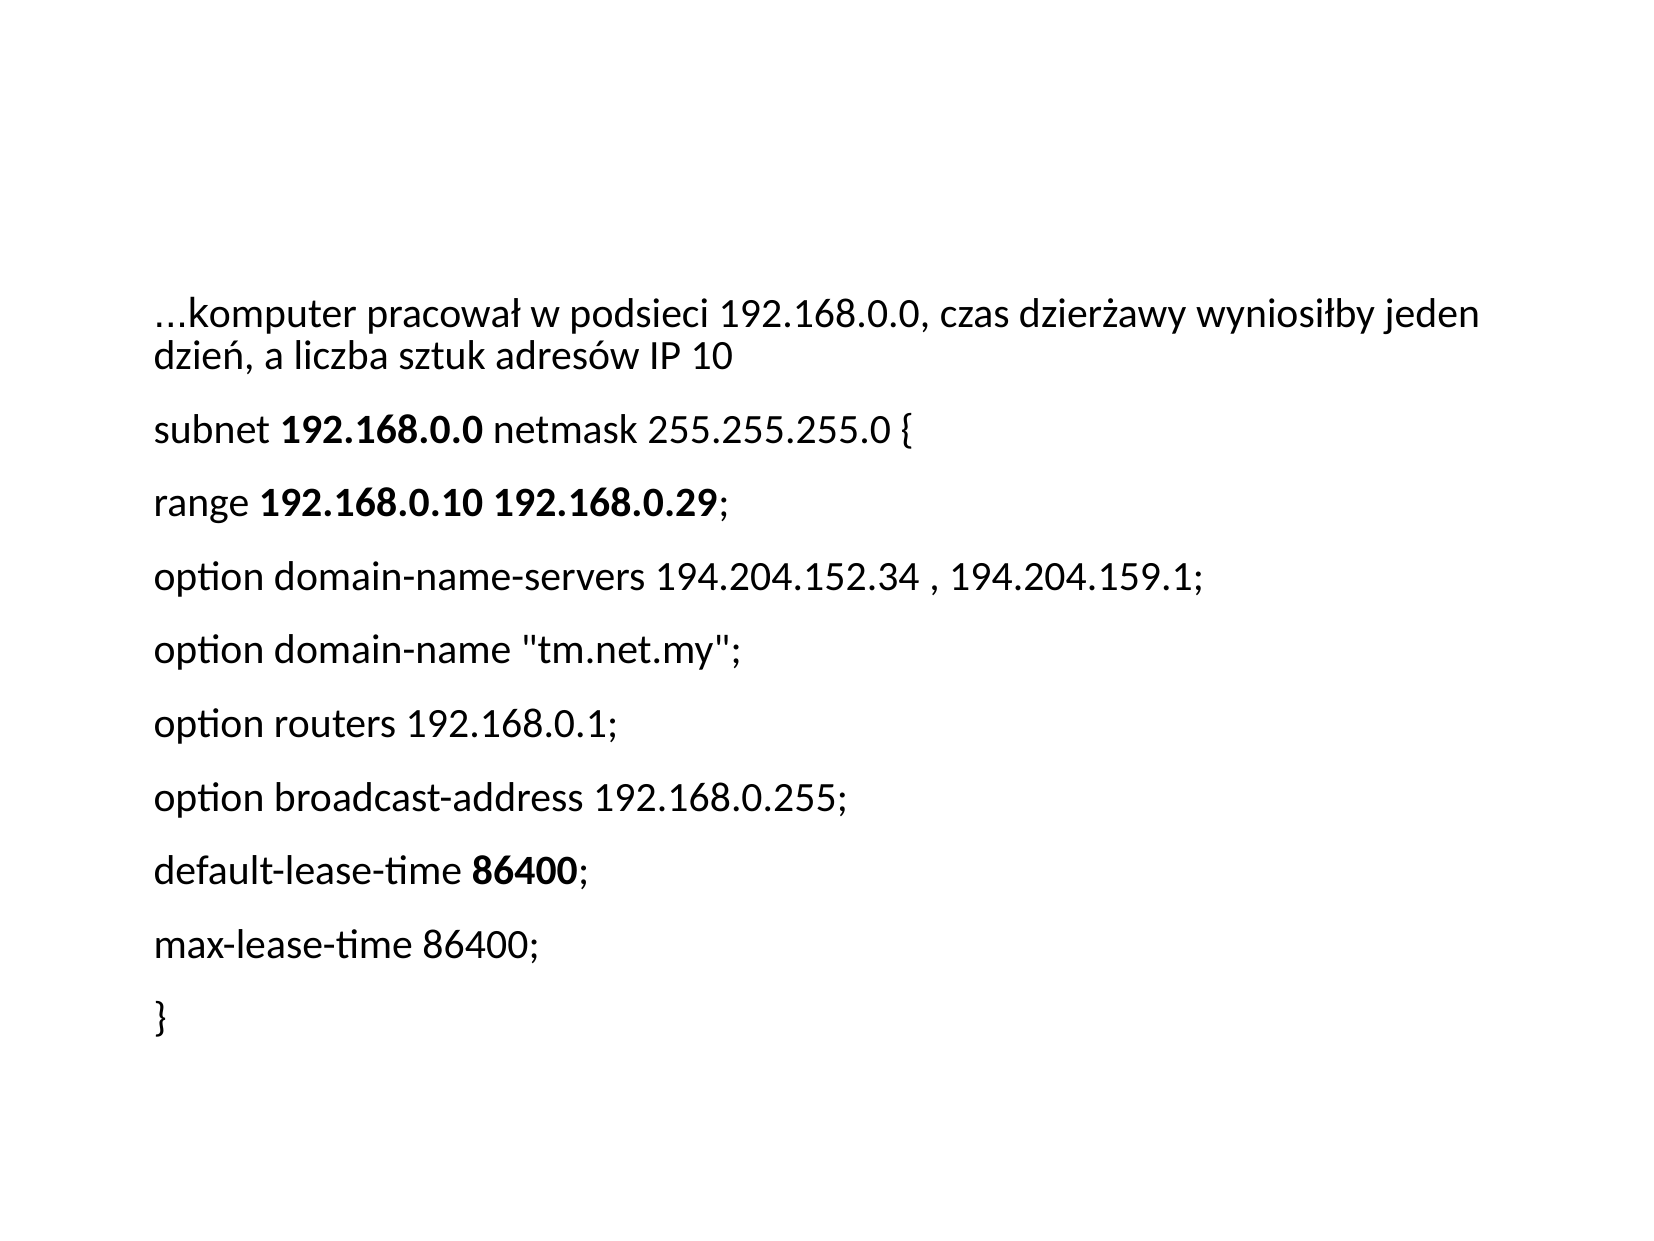

#
...komputer pracował w podsieci 192.168.0.0, czas dzierżawy wyniosiłby jeden dzień, a liczba sztuk adresów IP 10
subnet 192.168.0.0 netmask 255.255.255.0 {
range 192.168.0.10 192.168.0.29;
option domain-name-servers 194.204.152.34 , 194.204.159.1;
option domain-name "tm.net.my";
option routers 192.168.0.1;
option broadcast-address 192.168.0.255;
default-lease-time 86400;
max-lease-time 86400;
}